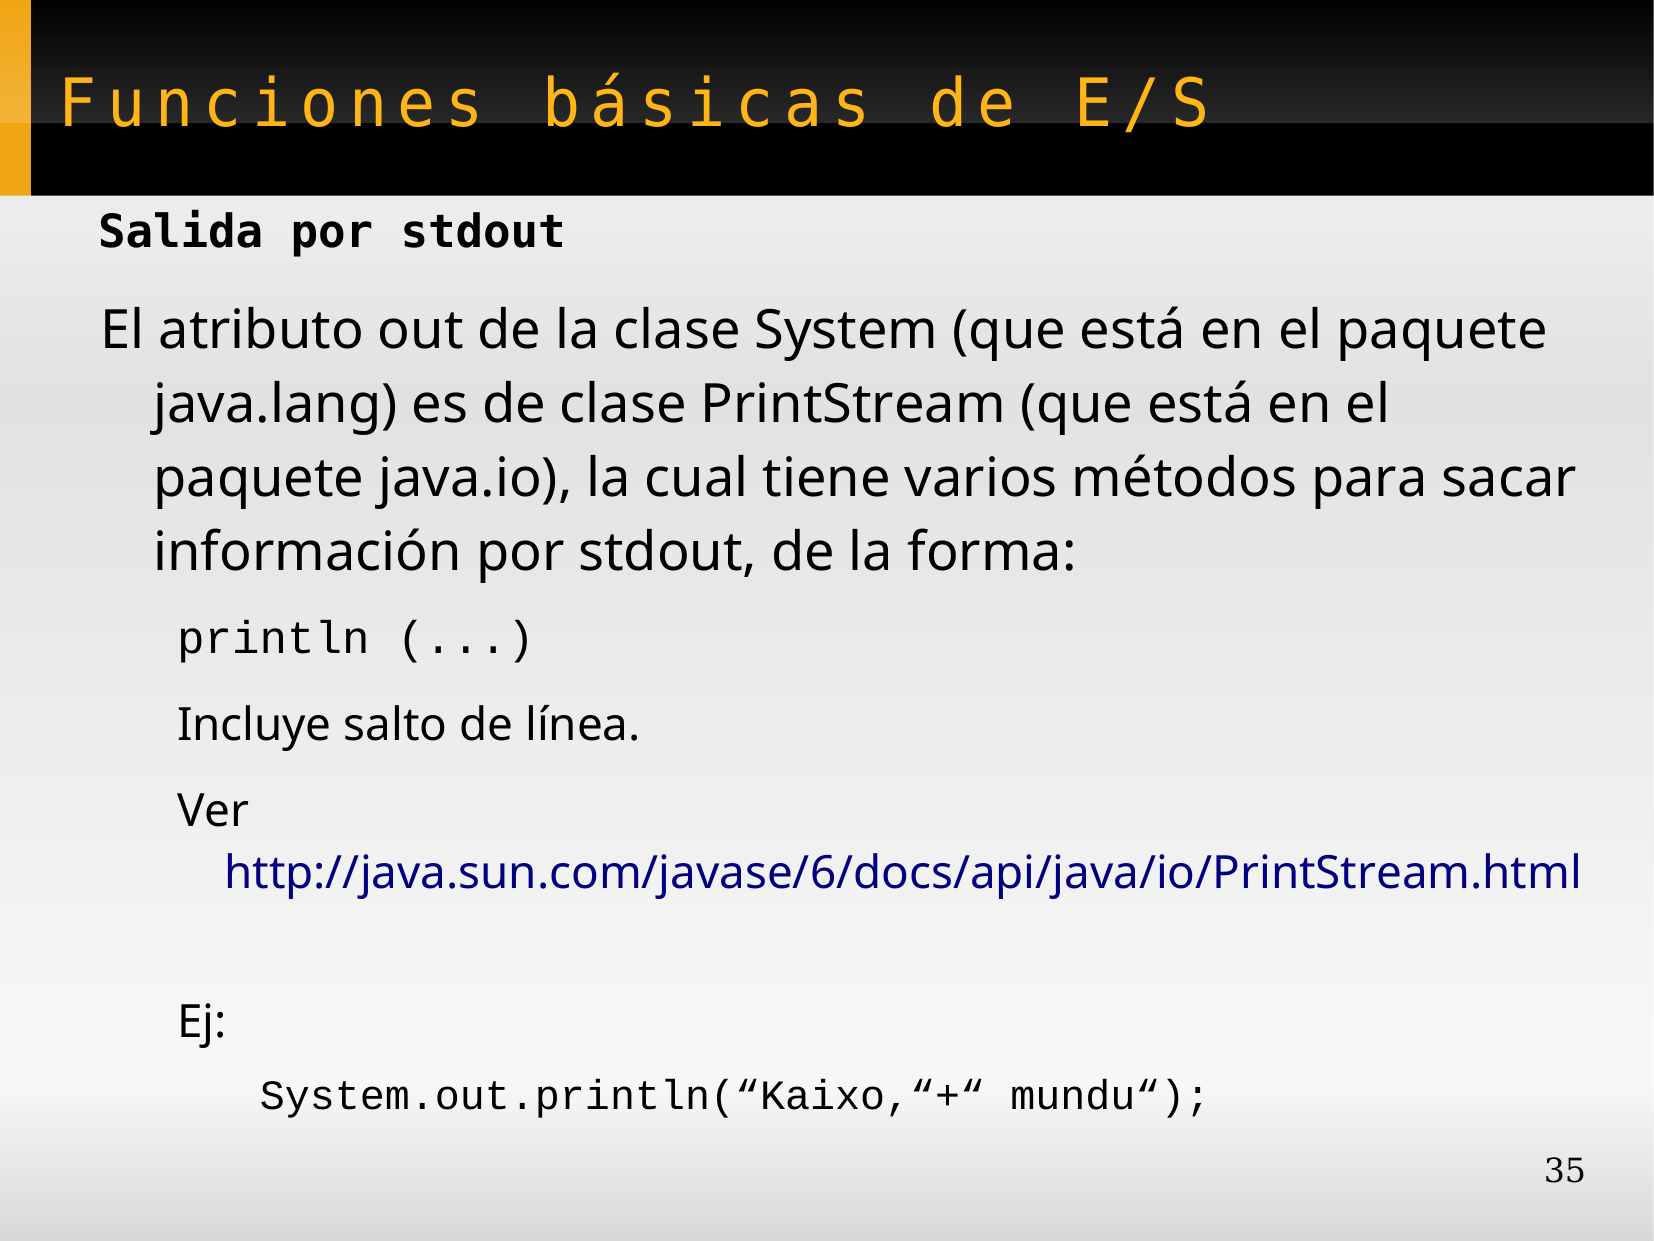

# Funciones básicas de E/S
Salida por stdout
El atributo out de la clase System (que está en el paquete java.lang) es de clase PrintStream (que está en el paquete java.io), la cual tiene varios métodos para sacar información por stdout, de la forma:
println (...)
Incluye salto de línea.
Ver http://java.sun.com/javase/6/docs/api/java/io/PrintStream.html
Ej:
System.out.println(“Kaixo,“+“ mundu“);
35